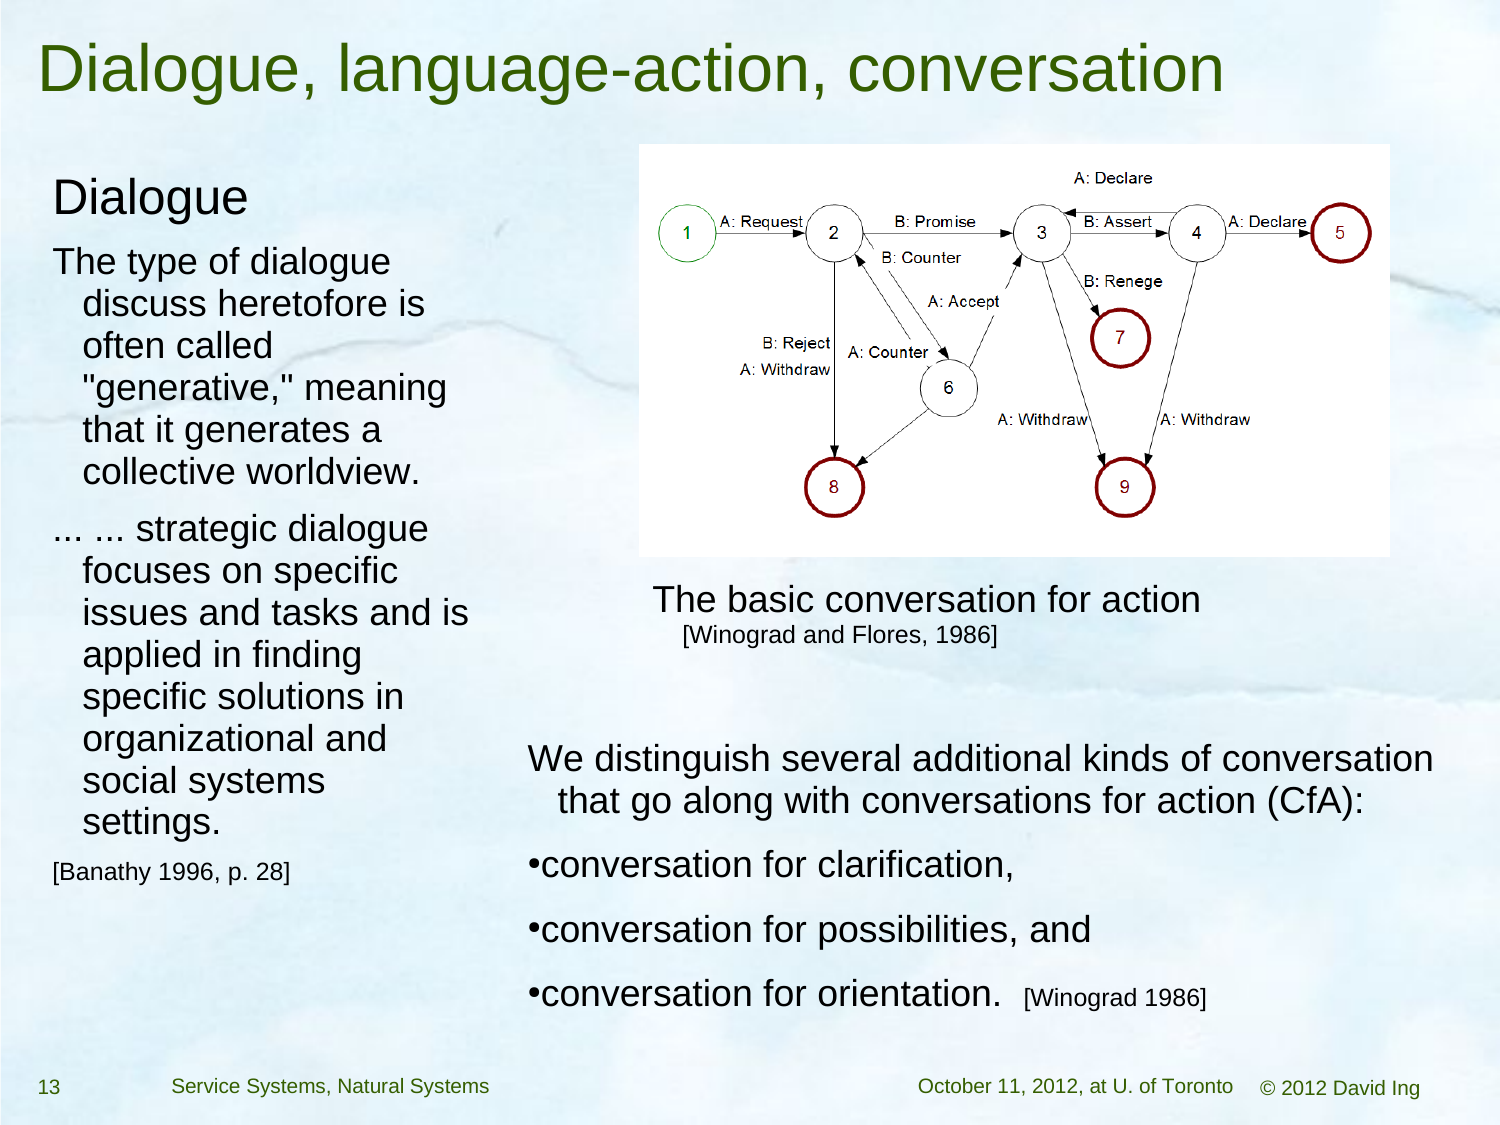

# Dialogue, language-action, conversation
Dialogue
The type of dialogue discuss heretofore is often called "generative," meaning that it generates a collective worldview.
... ... strategic dialogue focuses on specific issues and tasks and is applied in finding specific solutions in organizational and social systems settings.
[Banathy 1996, p. 28]
The basic conversation for action
[Winograd and Flores, 1986]
We distinguish several additional kinds of conversation that go along with conversations for action (CfA):
conversation for clarification,
conversation for possibilities, and
conversation for orientation. [Winograd 1986]
Service Systems, Natural Systems
October 11, 2012, at U. of Toronto
13